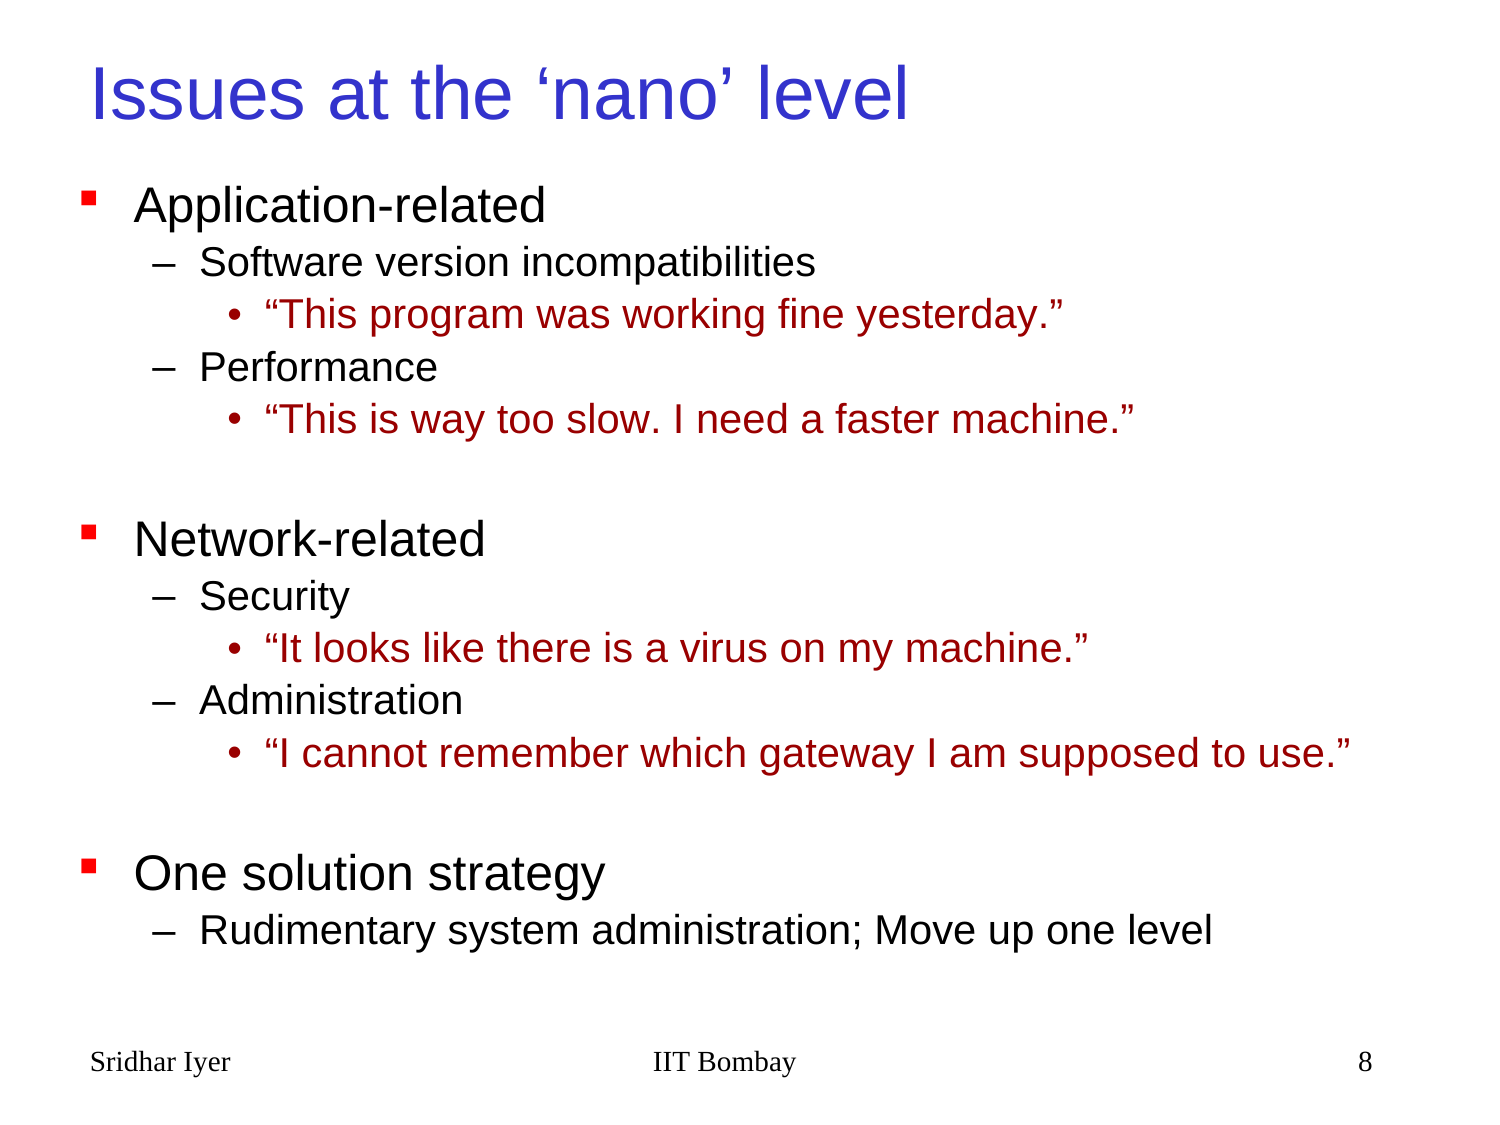

# Issues at the ‘nano’ level
Application-related
Software version incompatibilities
“This program was working fine yesterday.”
Performance
“This is way too slow. I need a faster machine.”
Network-related
Security
“It looks like there is a virus on my machine.”
Administration
“I cannot remember which gateway I am supposed to use.”
One solution strategy
Rudimentary system administration; Move up one level
Sridhar Iyer
IIT Bombay
8